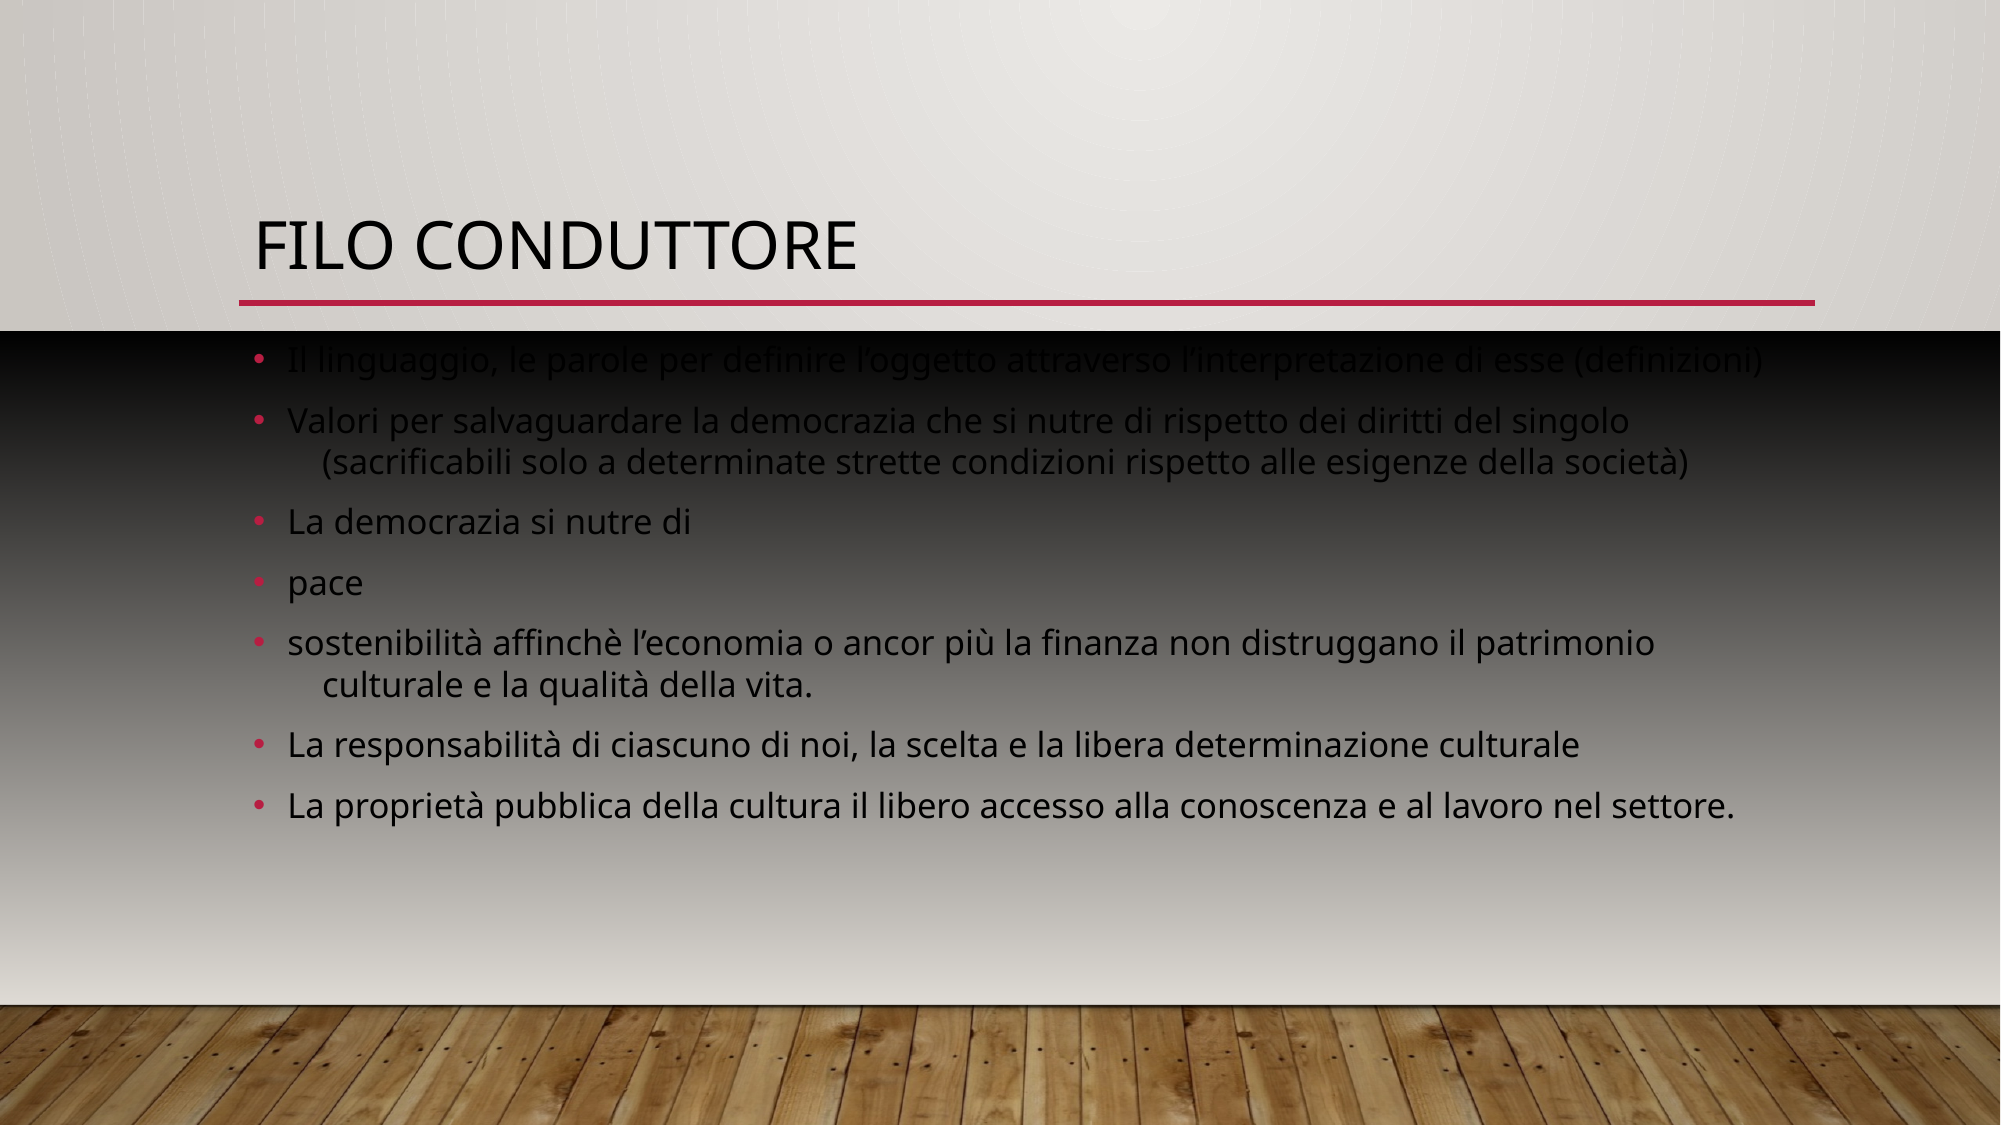

# Filo conduttore
Il linguaggio, le parole per definire l’oggetto attraverso l’interpretazione di esse (definizioni)
Valori per salvaguardare la democrazia che si nutre di rispetto dei diritti del singolo (sacrificabili solo a determinate strette condizioni rispetto alle esigenze della società)
La democrazia si nutre di
pace
sostenibilità affinchè l’economia o ancor più la finanza non distruggano il patrimonio culturale e la qualità della vita.
La responsabilità di ciascuno di noi, la scelta e la libera determinazione culturale
La proprietà pubblica della cultura il libero accesso alla conoscenza e al lavoro nel settore.